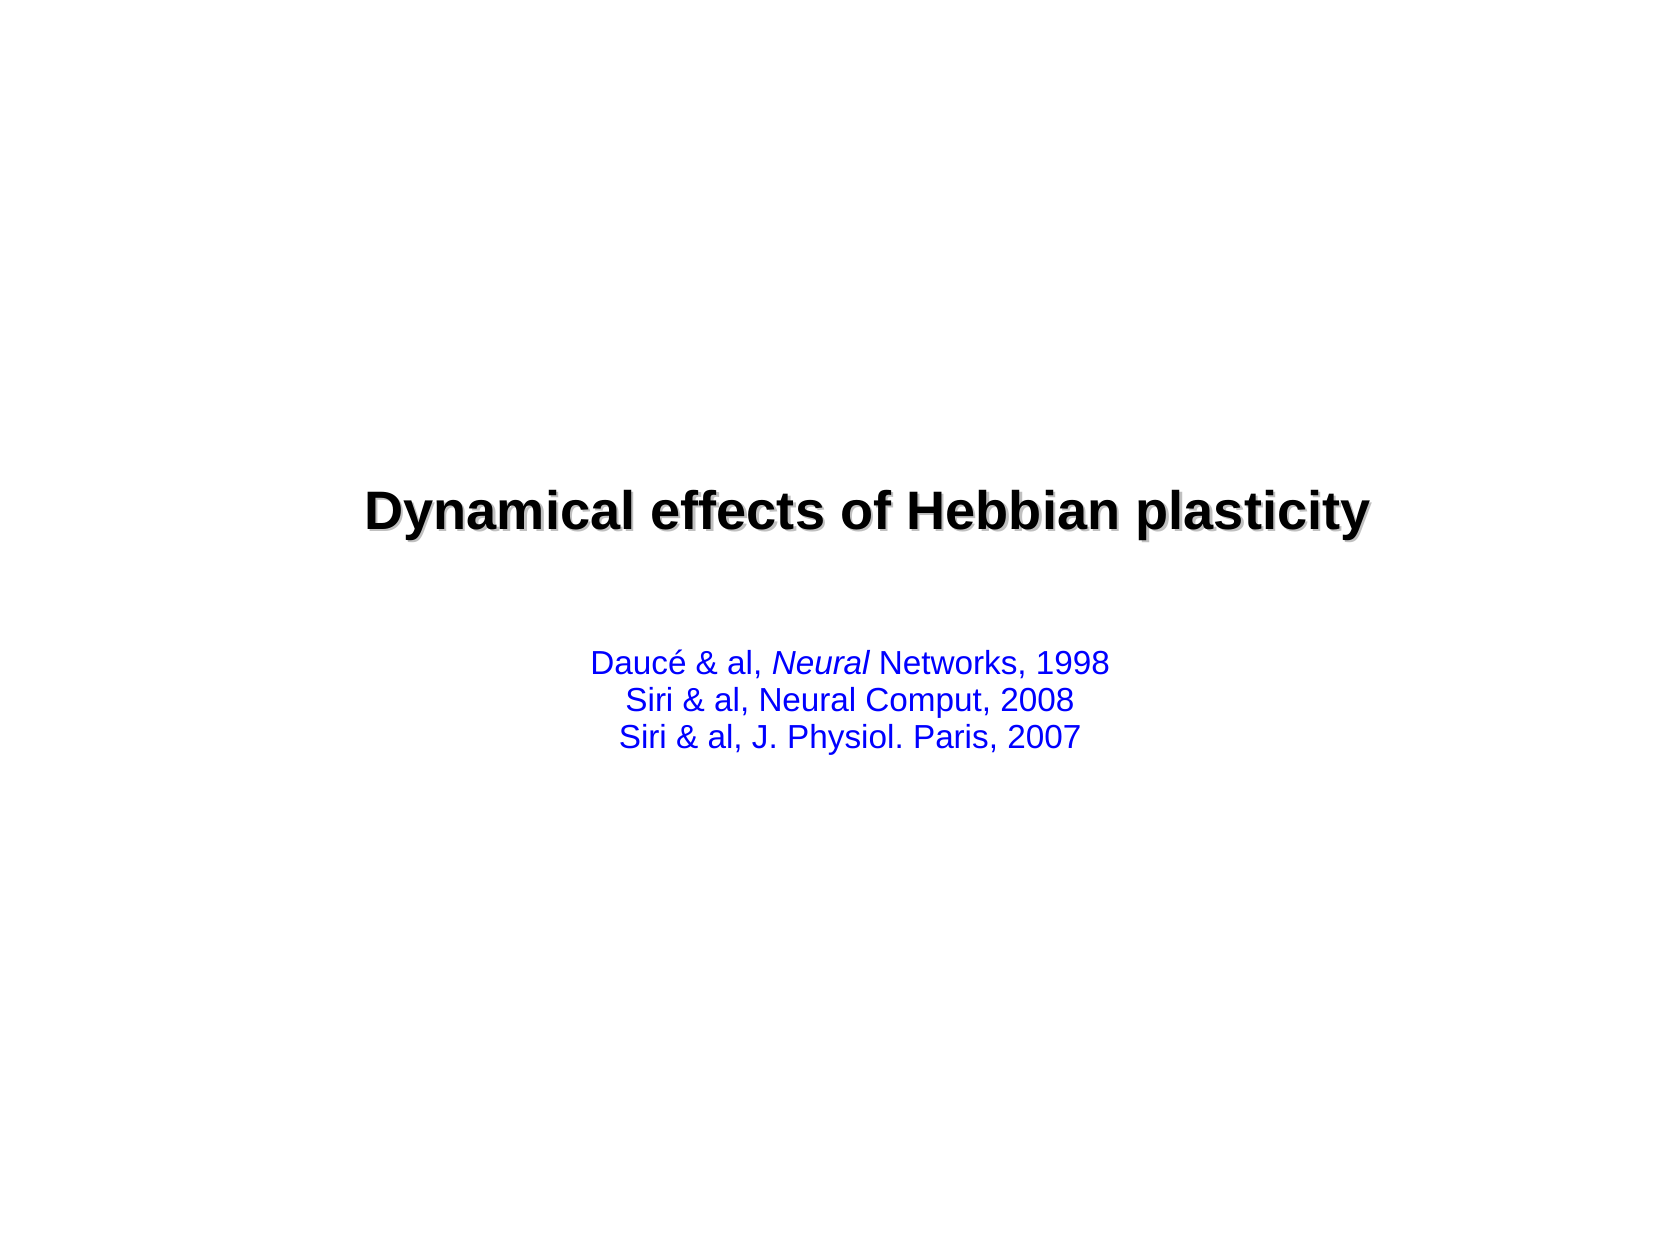

Dynamical effects of Hebbian plasticity
Daucé & al, Neural Networks, 1998
Siri & al, Neural Comput, 2008
Siri & al, J. Physiol. Paris, 2007